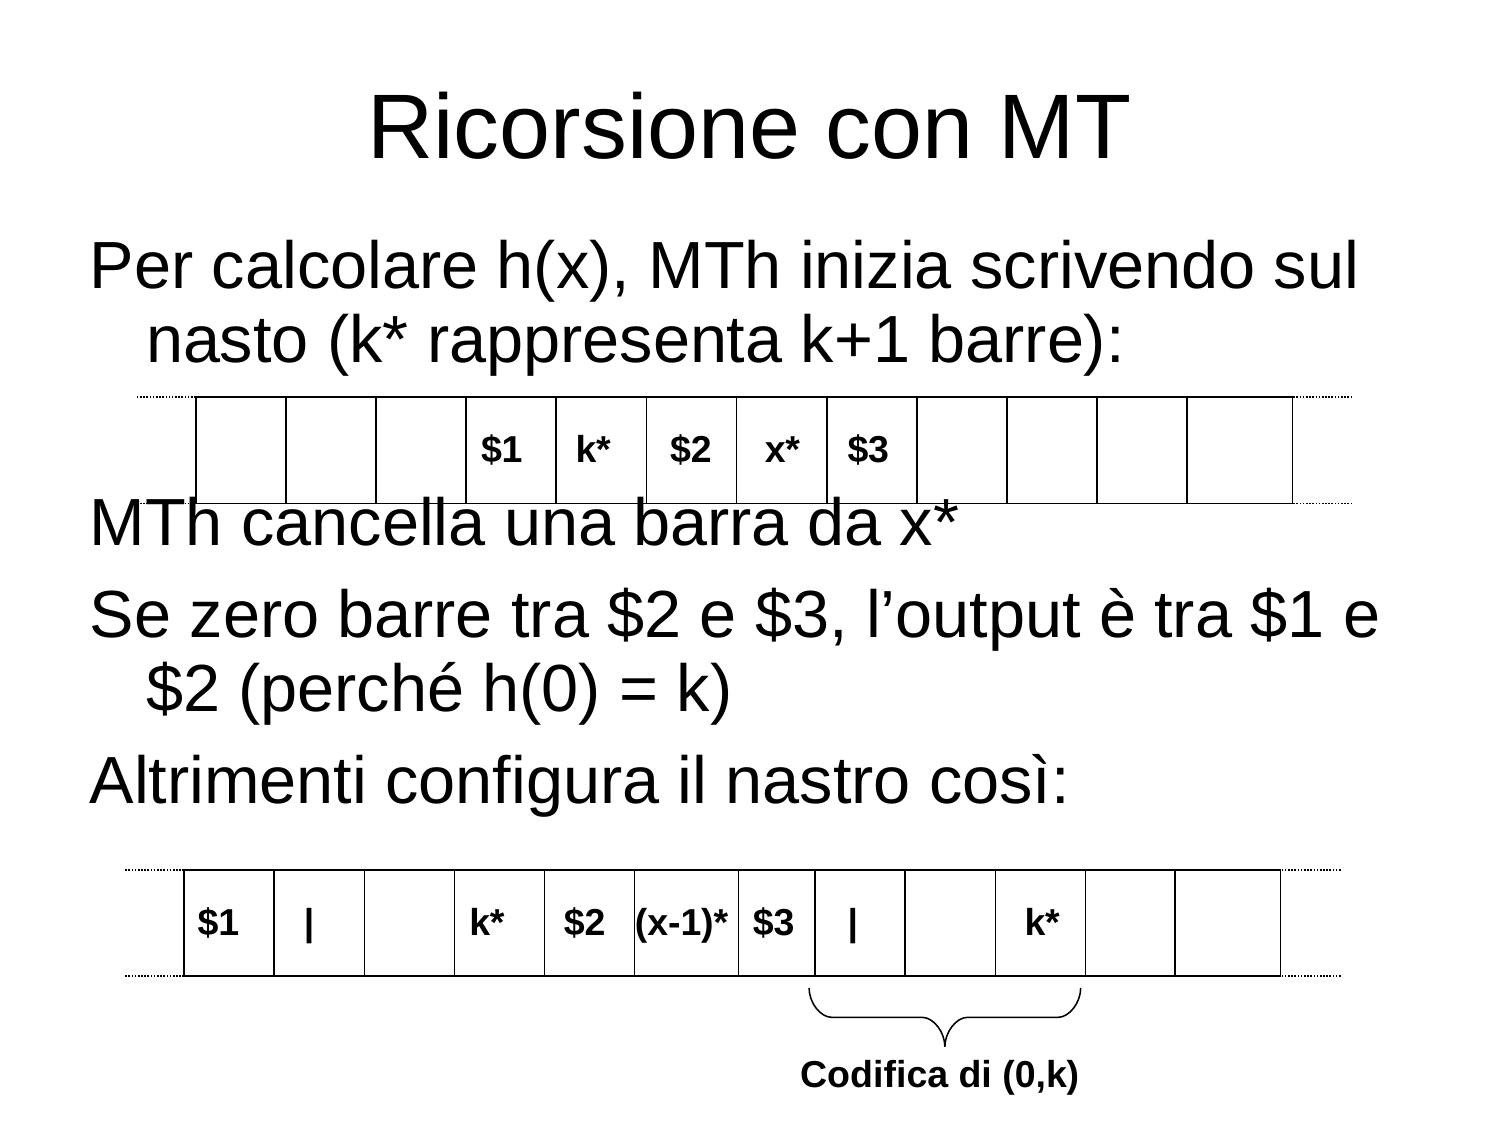

# Ricorsione con MT
Per calcolare h(x), MTh inizia scrivendo sul nasto (k* rappresenta k+1 barre):
MTh cancella una barra da x*
Se zero barre tra $2 e $3, l’output è tra $1 e $2 (perché h(0) = k)
Altrimenti configura il nastro così:
$1
k*
$2
x*
$3
$1
|
k*
$2
|
k*
(x-1)*
$3
Codifica di (0,k)